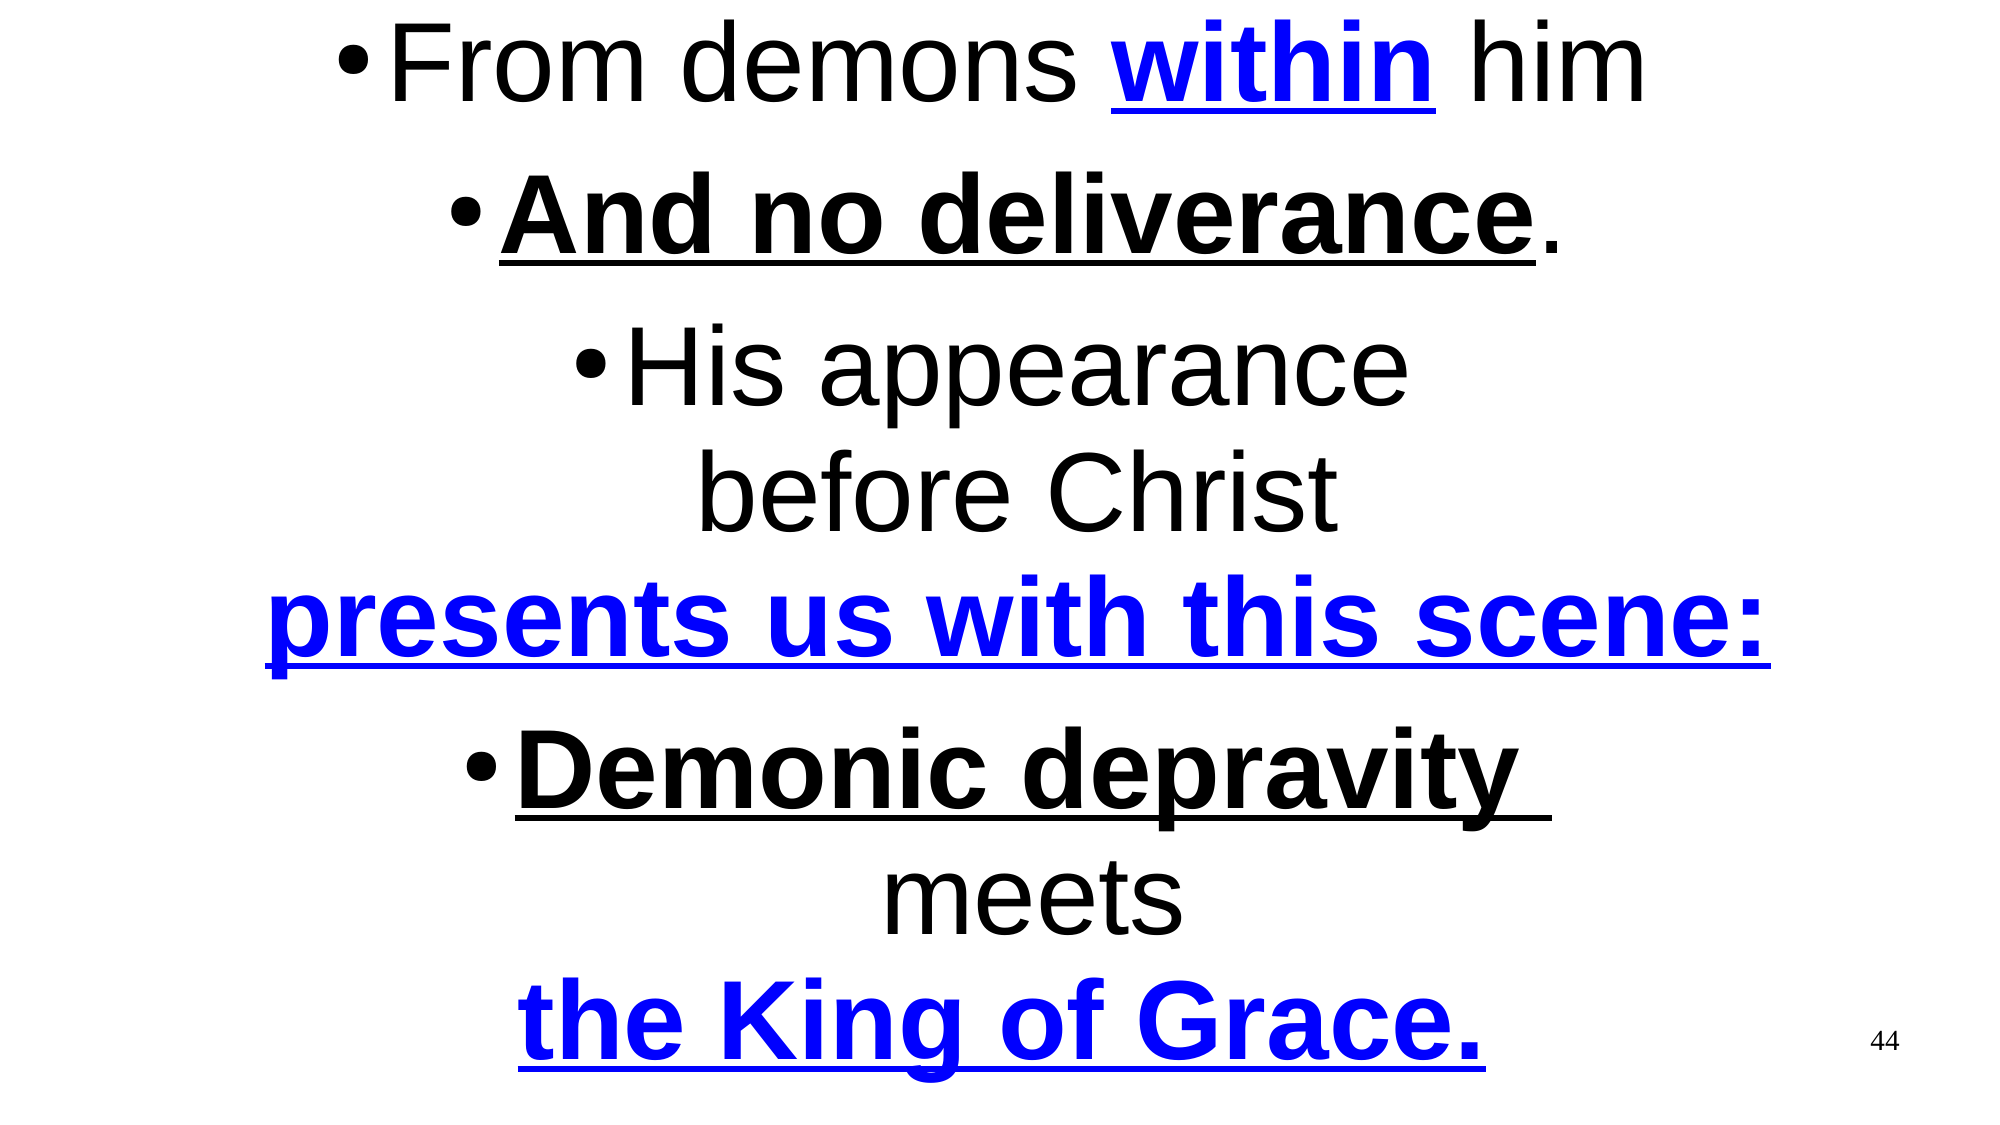

# From demons within him
And no deliverance.
His appearance
before Christ
presents us with this scene:
Demonic depravity
meets
the King of Grace.
44